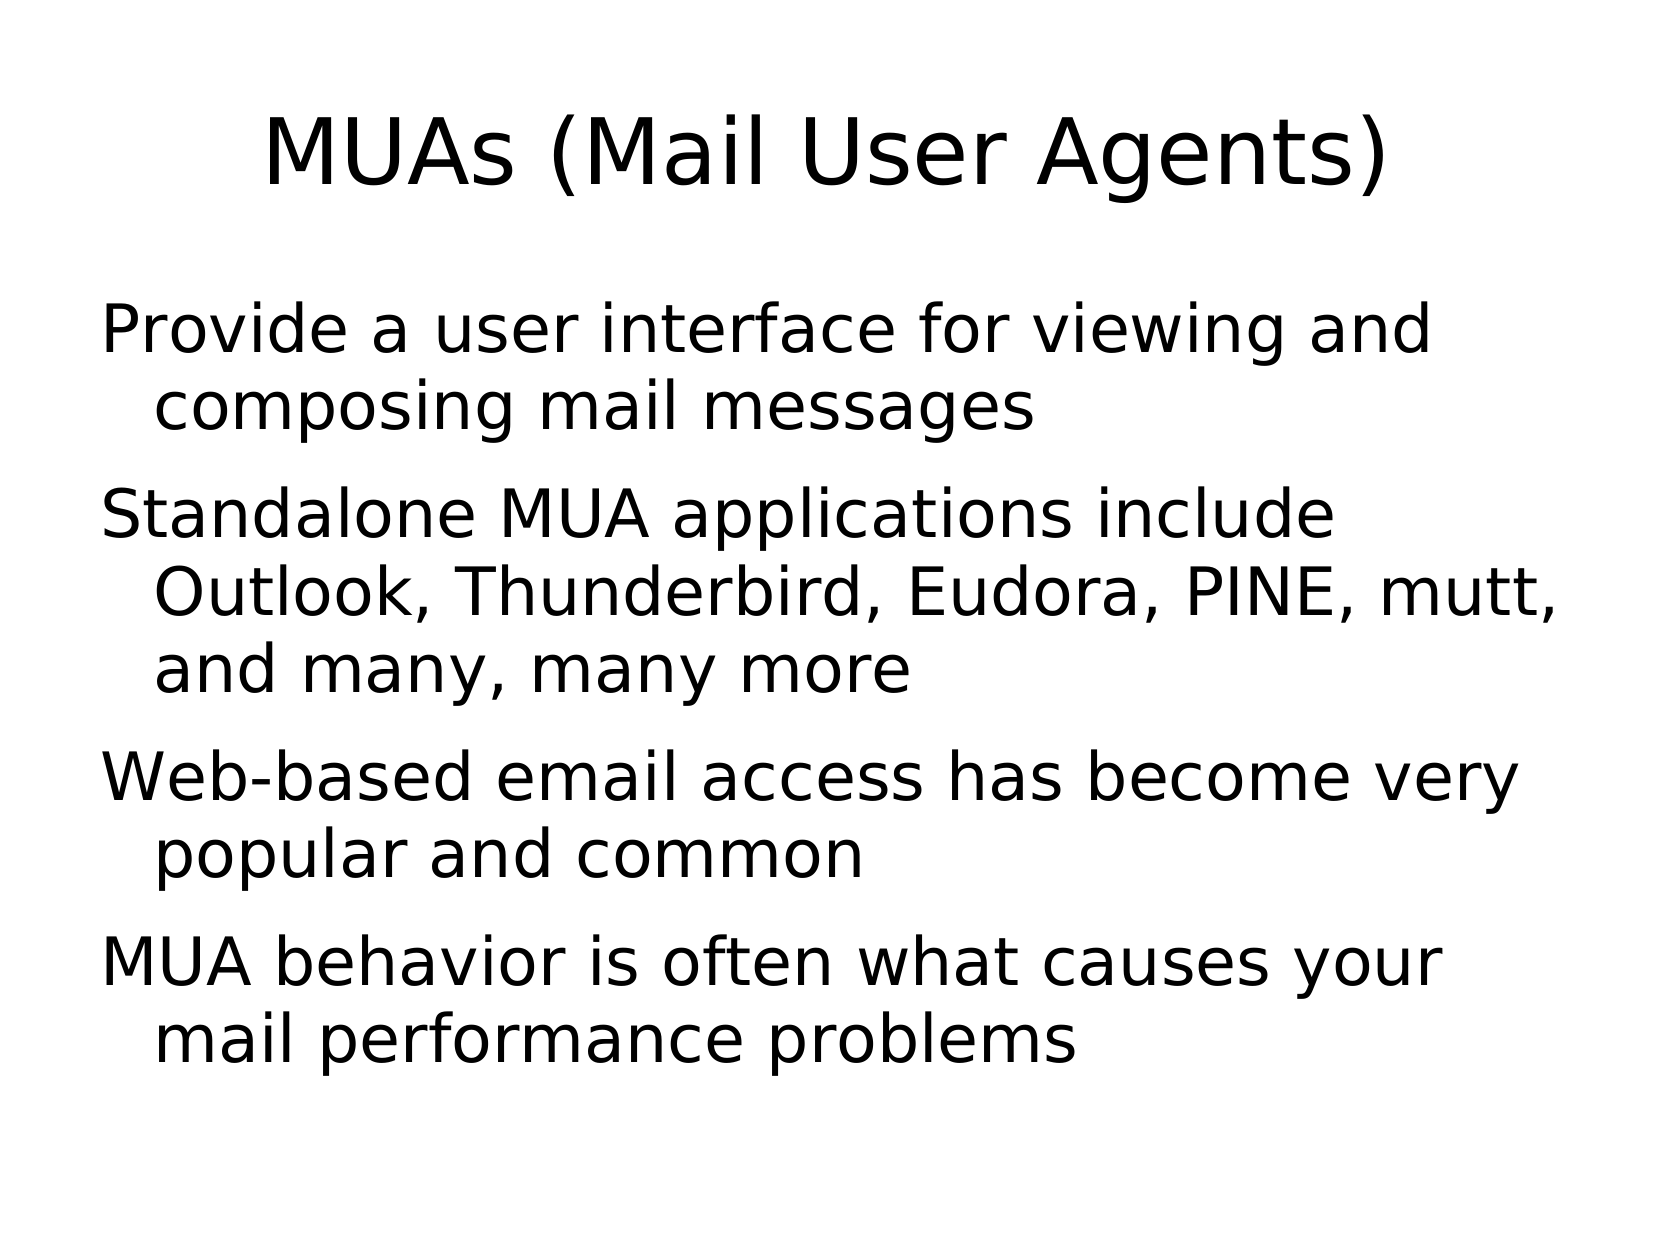

# MUAs (Mail User Agents)
Provide a user interface for viewing and composing mail messages
Standalone MUA applications include Outlook, Thunderbird, Eudora, PINE, mutt, and many, many more
Web-based email access has become very popular and common
MUA behavior is often what causes your mail performance problems